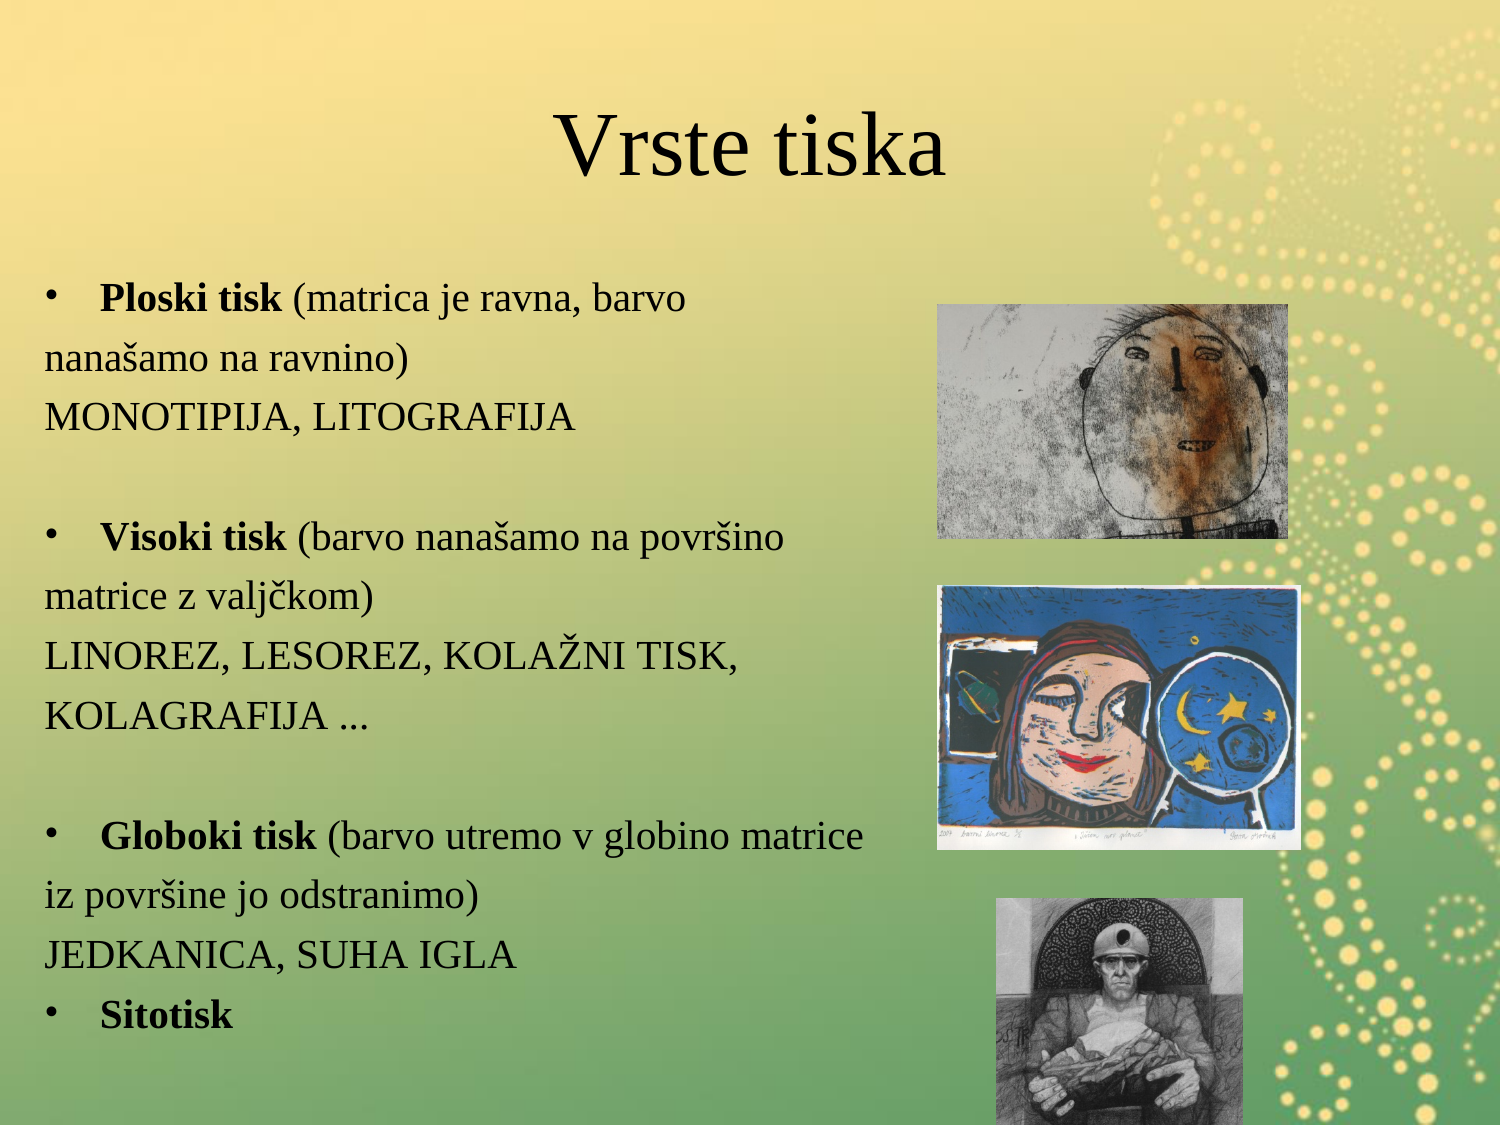

Vrste tiska
# Ploski tisk (matrica je ravna, barvo
nanašamo na ravnino)
MONOTIPIJA, LITOGRAFIJA
Visoki tisk (barvo nanašamo na površino
matrice z valjčkom)
LINOREZ, LESOREZ, KOLAŽNI TISK,
KOLAGRAFIJA ...
Globoki tisk (barvo utremo v globino matrice
iz površine jo odstranimo)
JEDKANICA, SUHA IGLA
Sitotisk